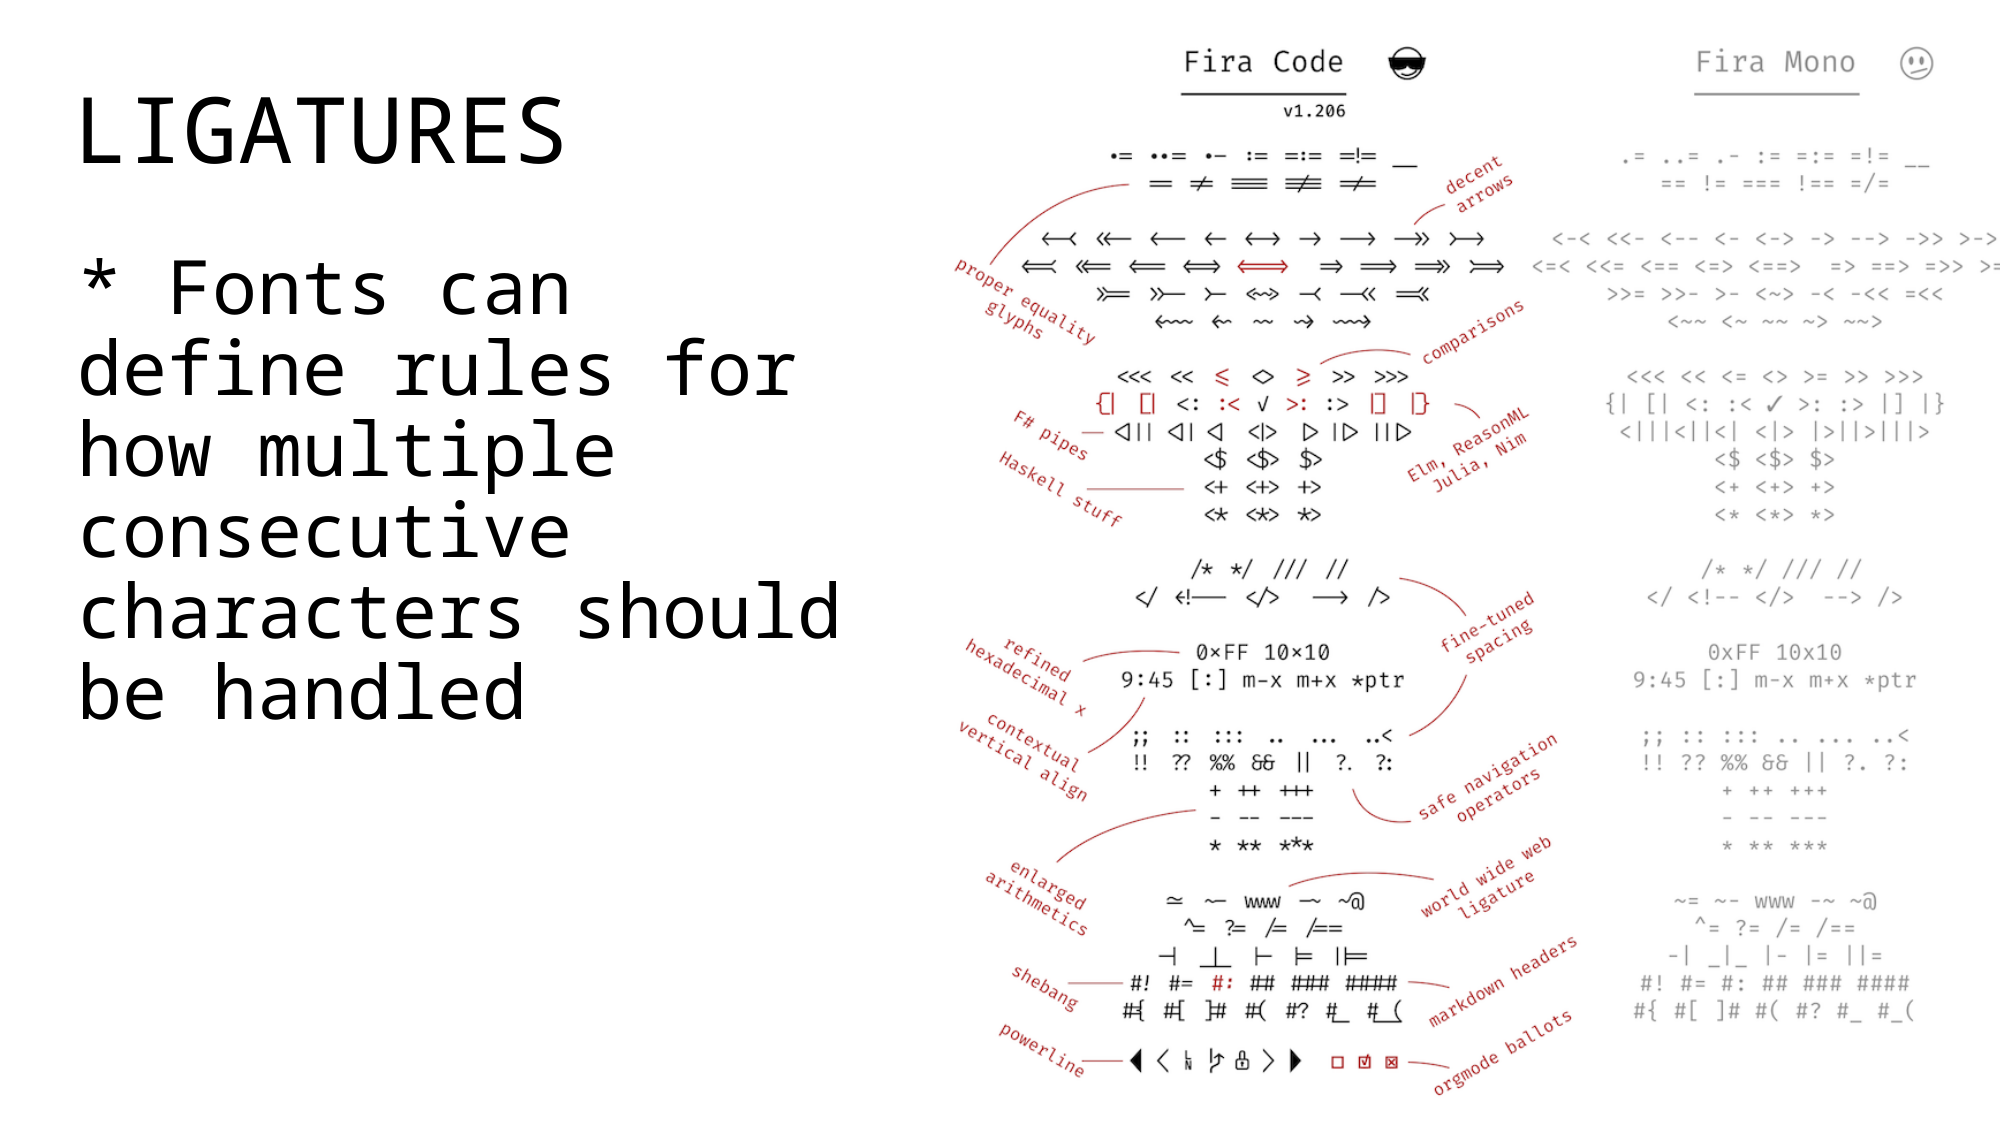

# LIGATURES
* Fonts can define rules for how multiple consecutive characters should be handled